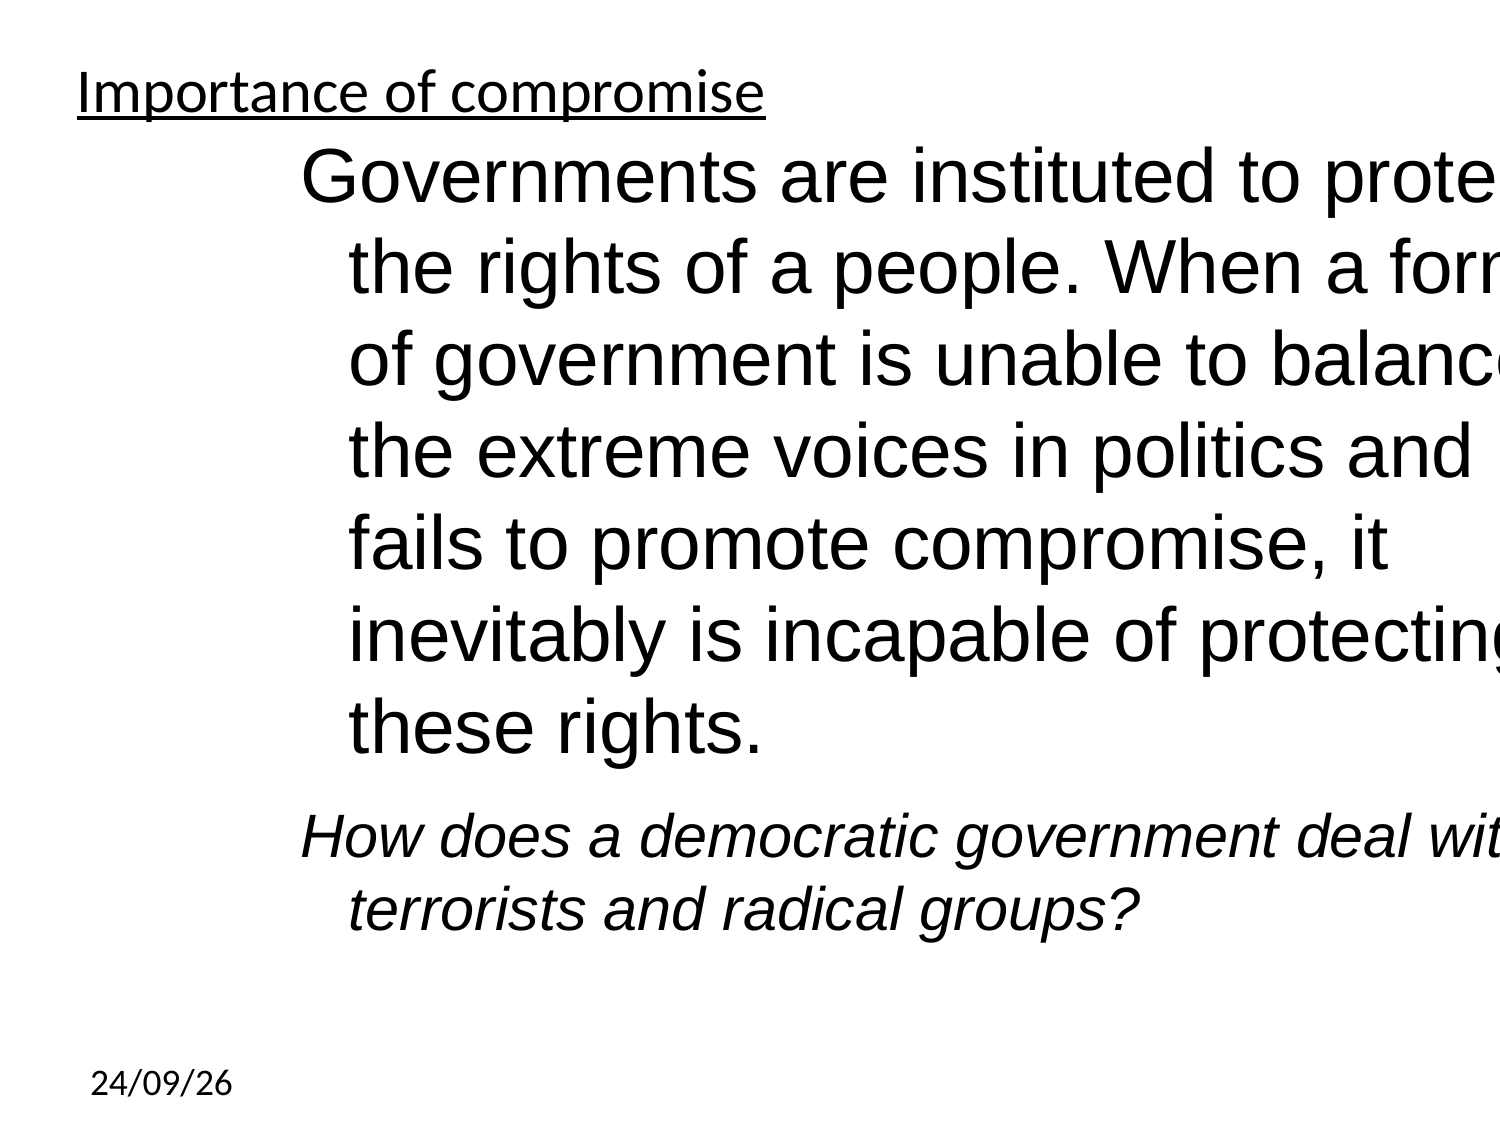

# Importance of compromise
Governments are instituted to protect the rights of a people. When a form of government is unable to balance the extreme voices in politics and fails to promote compromise, it inevitably is incapable of protecting these rights.
How does a democratic government deal with terrorists and radical groups?